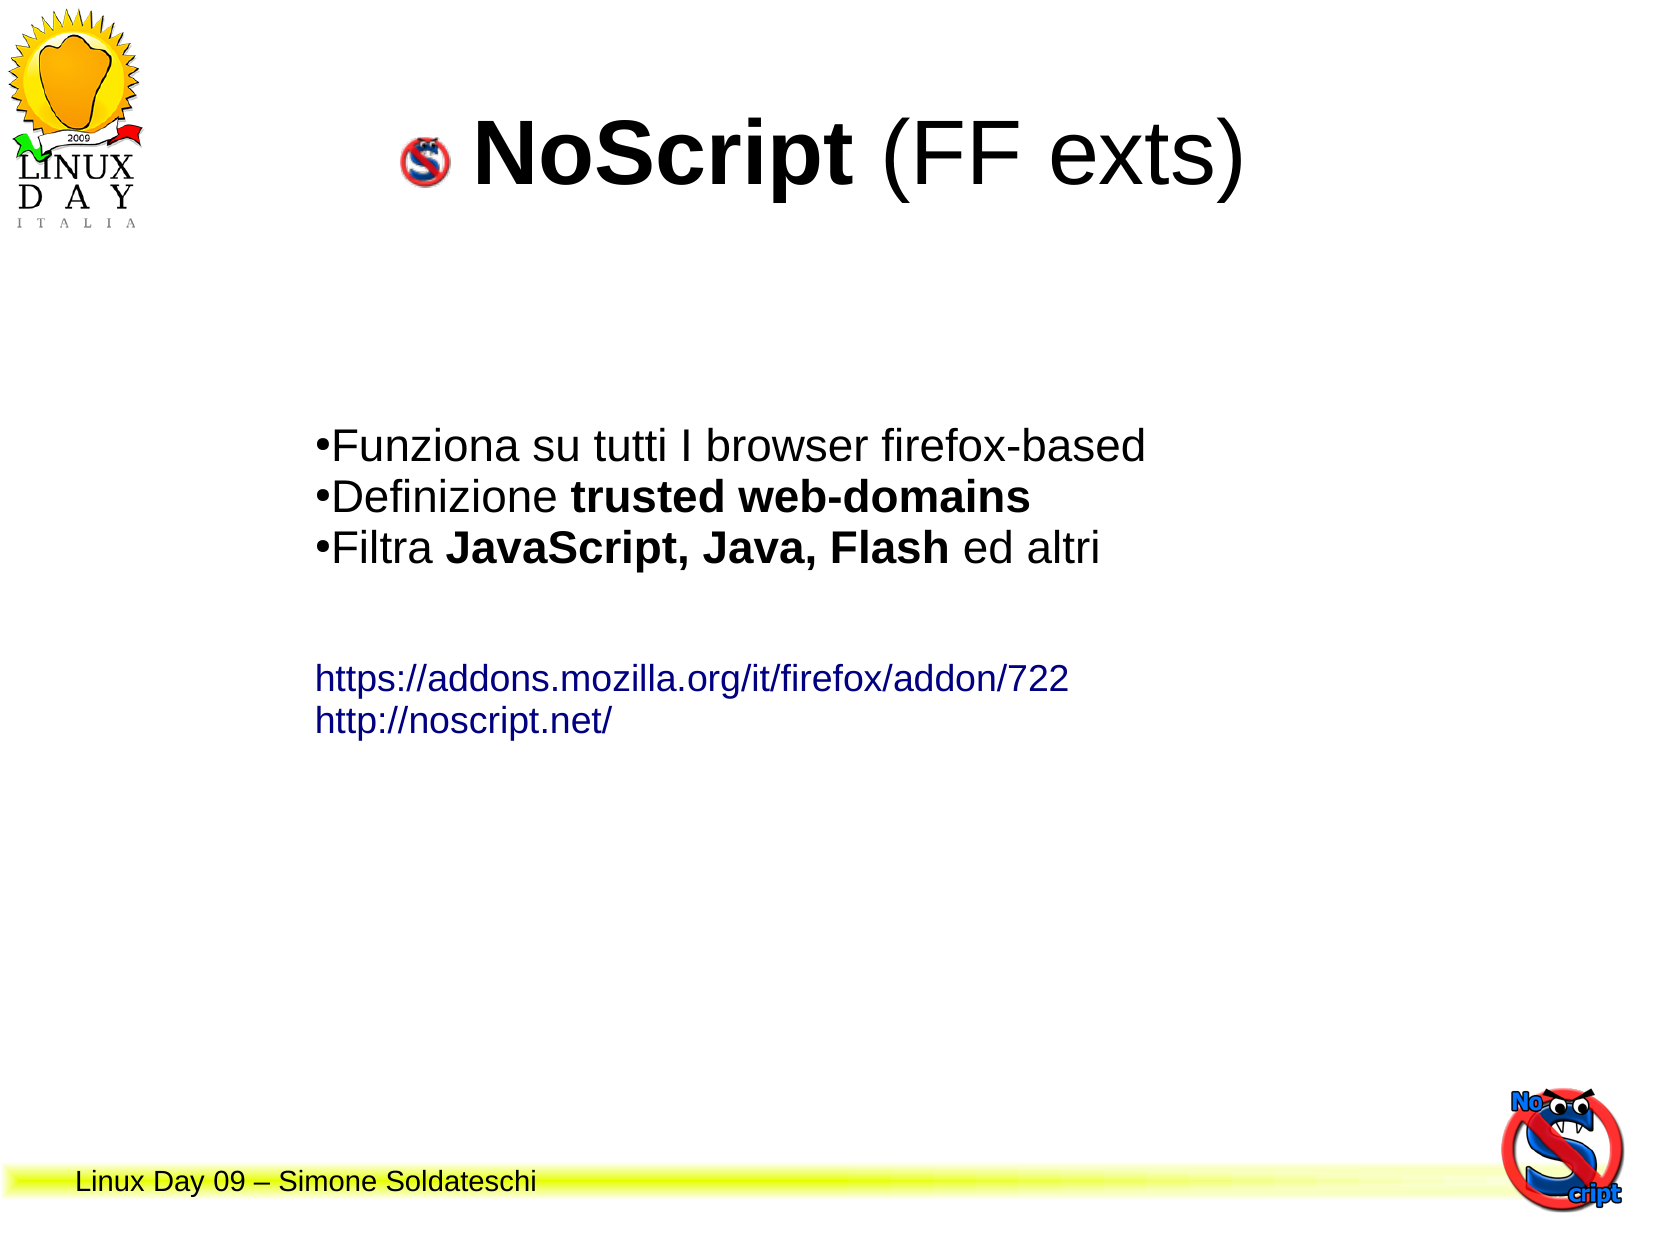

# NoScript (FF exts)
Funziona su tutti I browser firefox-based
Definizione trusted web-domains
Filtra JavaScript, Java, Flash ed altri
https://addons.mozilla.org/it/firefox/addon/722
http://noscript.net/